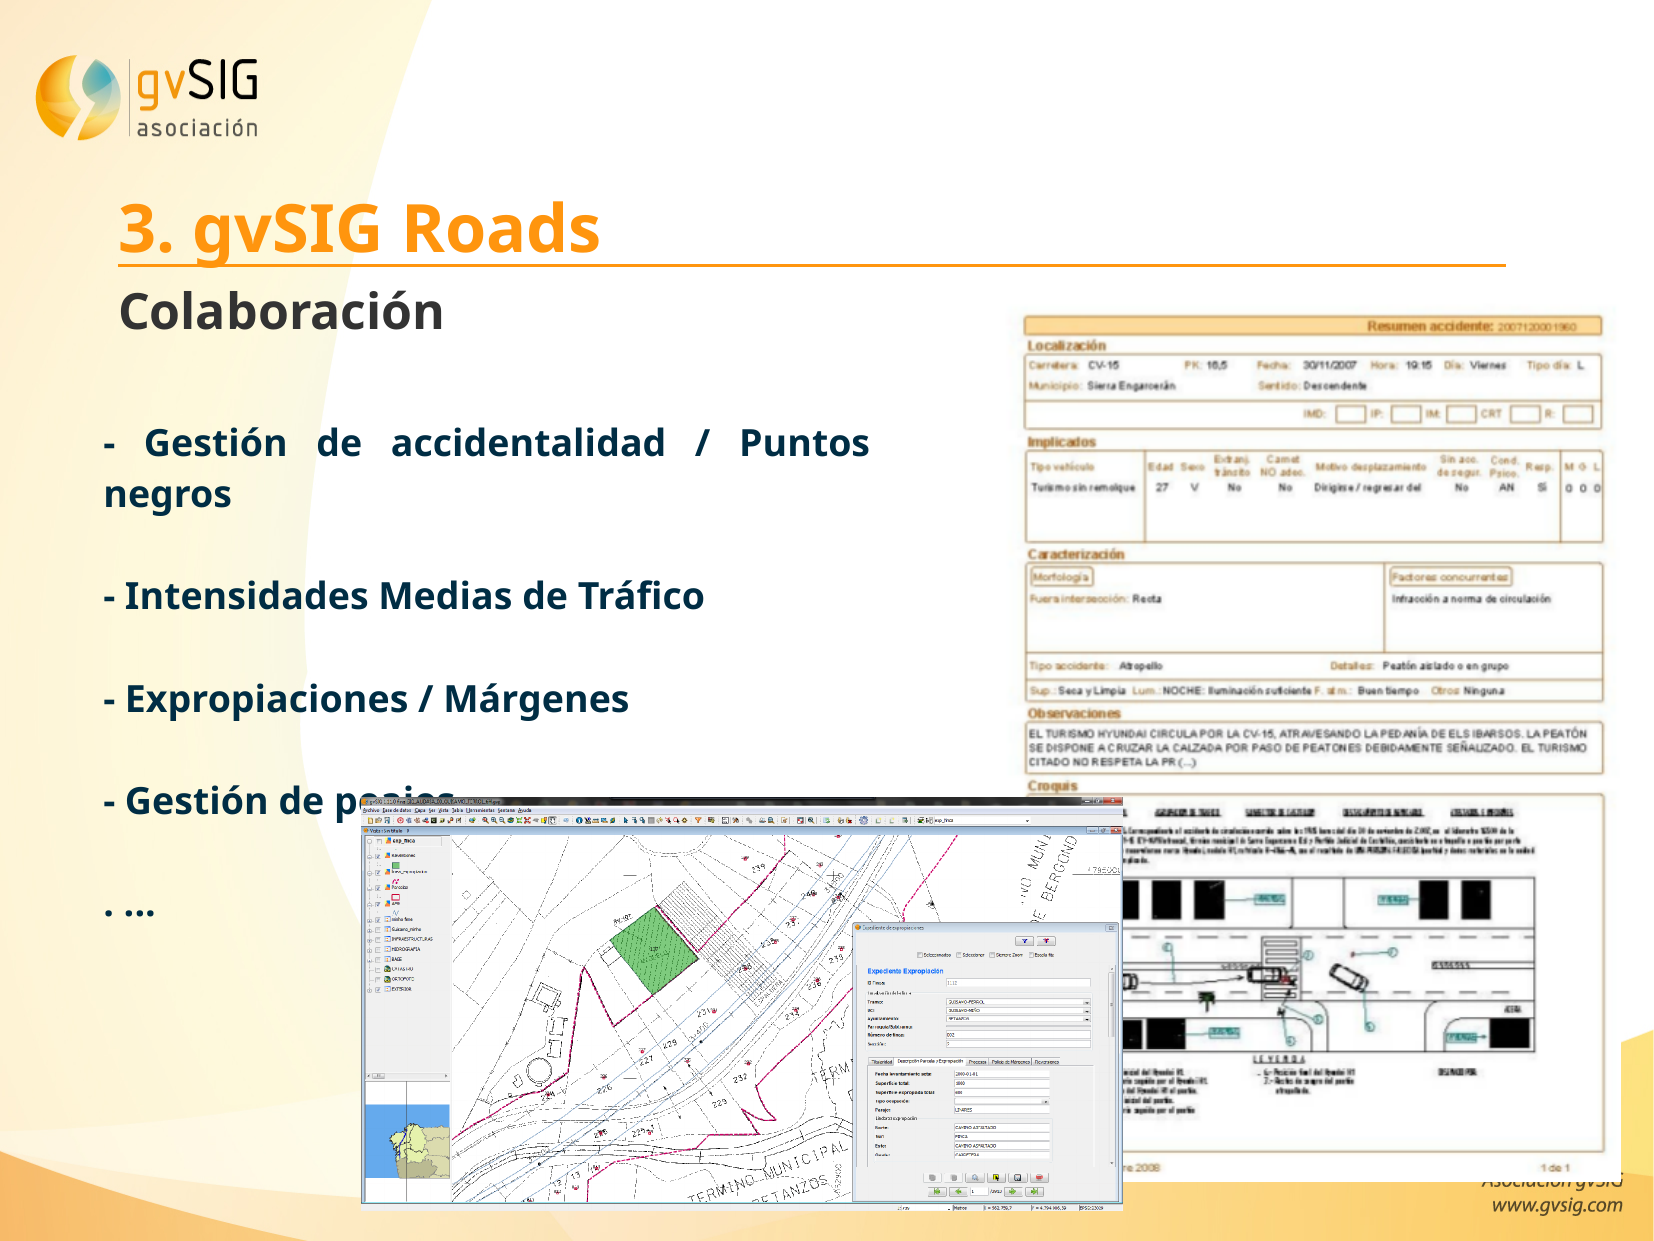

3. gvSIG Roads
# Colaboración
- Gestión de accidentalidad / Puntos negros
- Intensidades Medias de Tráfico
- Expropiaciones / Márgenes
- Gestión de peajes
. ...